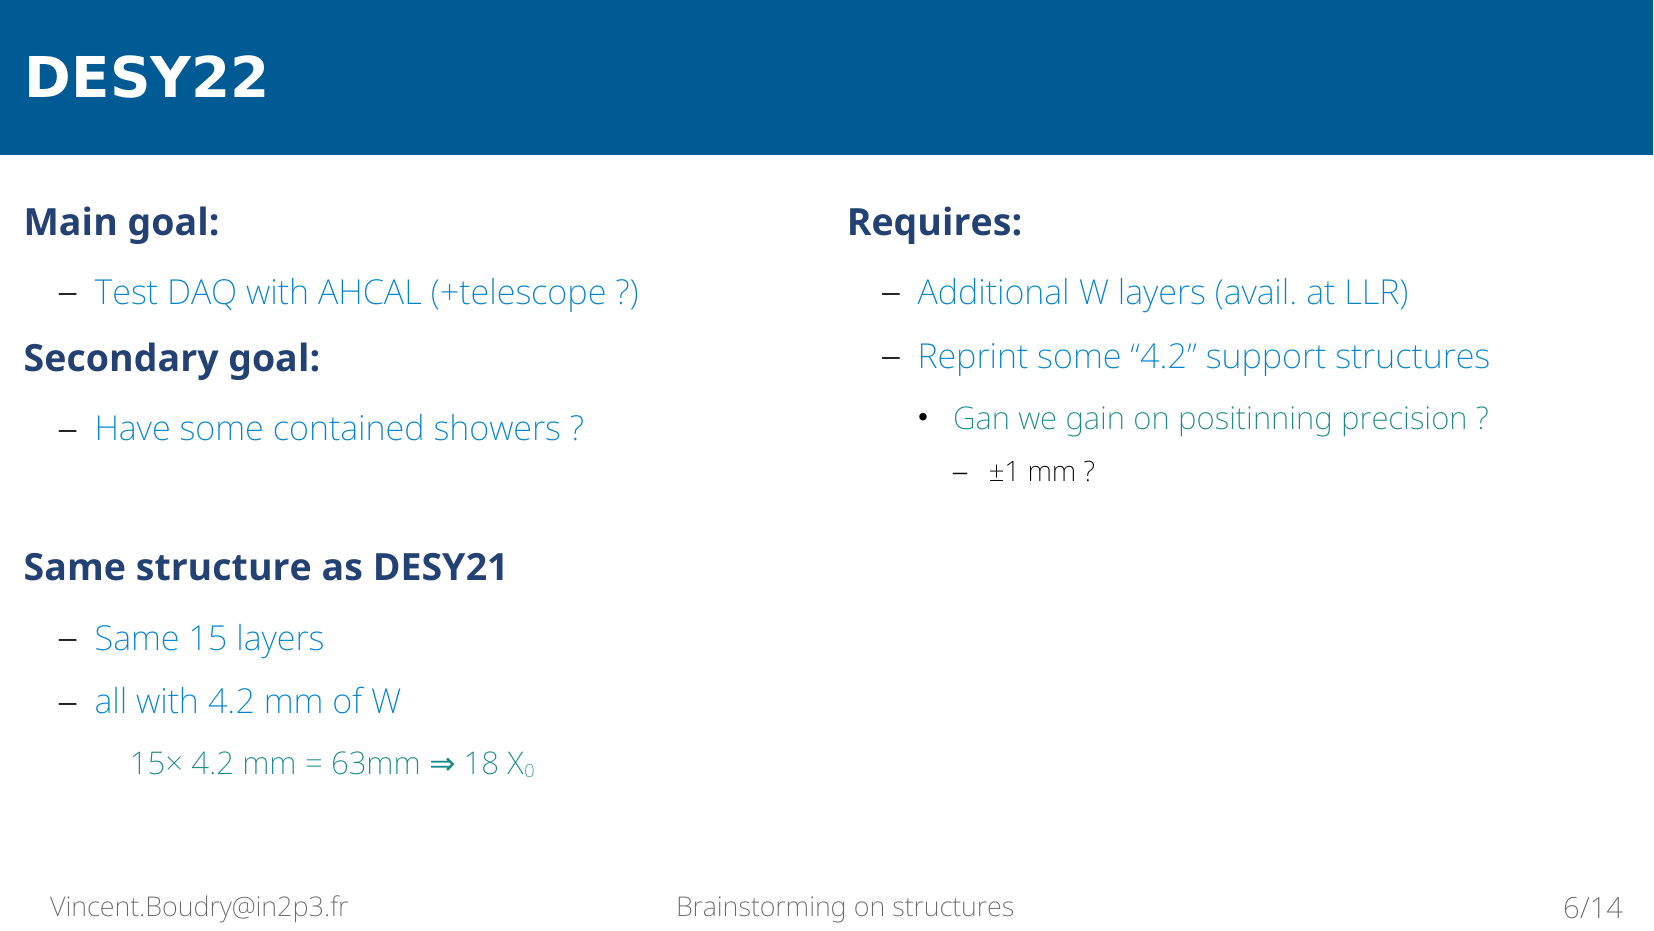

# DESY22
Main goal:
Test DAQ with AHCAL (+telescope ?)
Secondary goal:
Have some contained showers ?
Same structure as DESY21
Same 15 layers
all with 4.2 mm of W
15× 4.2 mm = 63mm ⇒ 18 X0
Requires:
Additional W layers (avail. at LLR)
Reprint some “4.2” support structures
Gan we gain on positinning precision ?
±1 mm ?
Vincent.Boudry@in2p3.fr
Brainstorming on structures
6